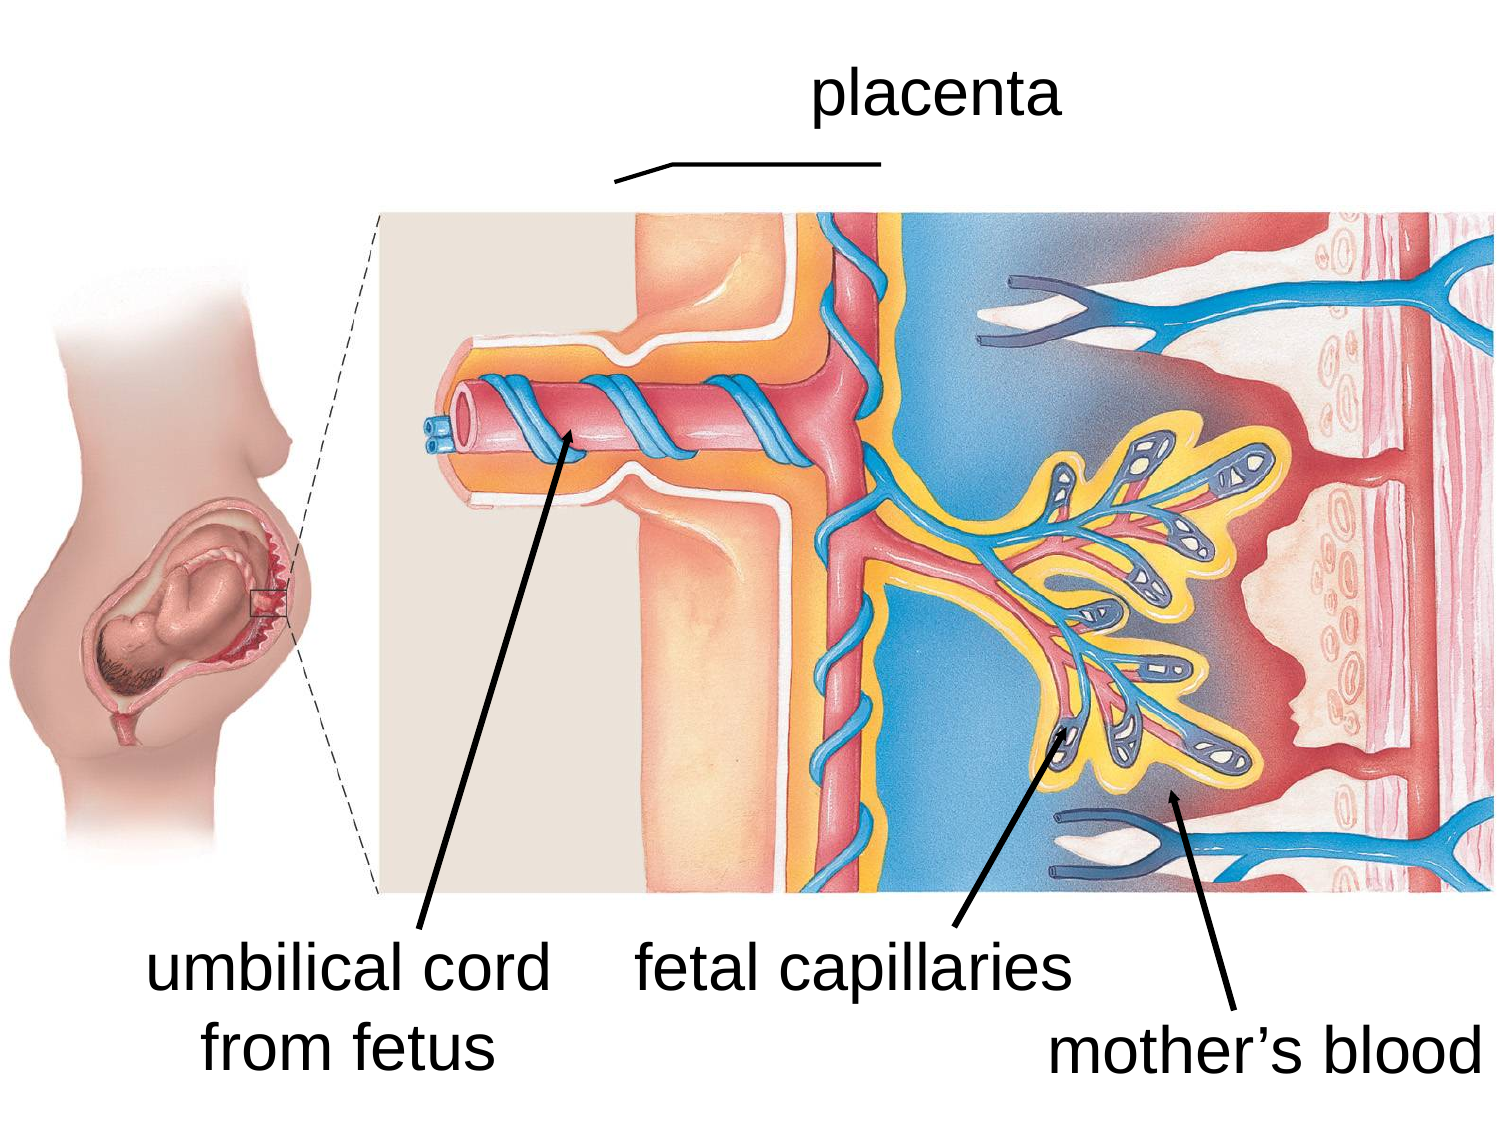

placenta
umbilical cord from fetus
fetal capillaries
mother’s blood